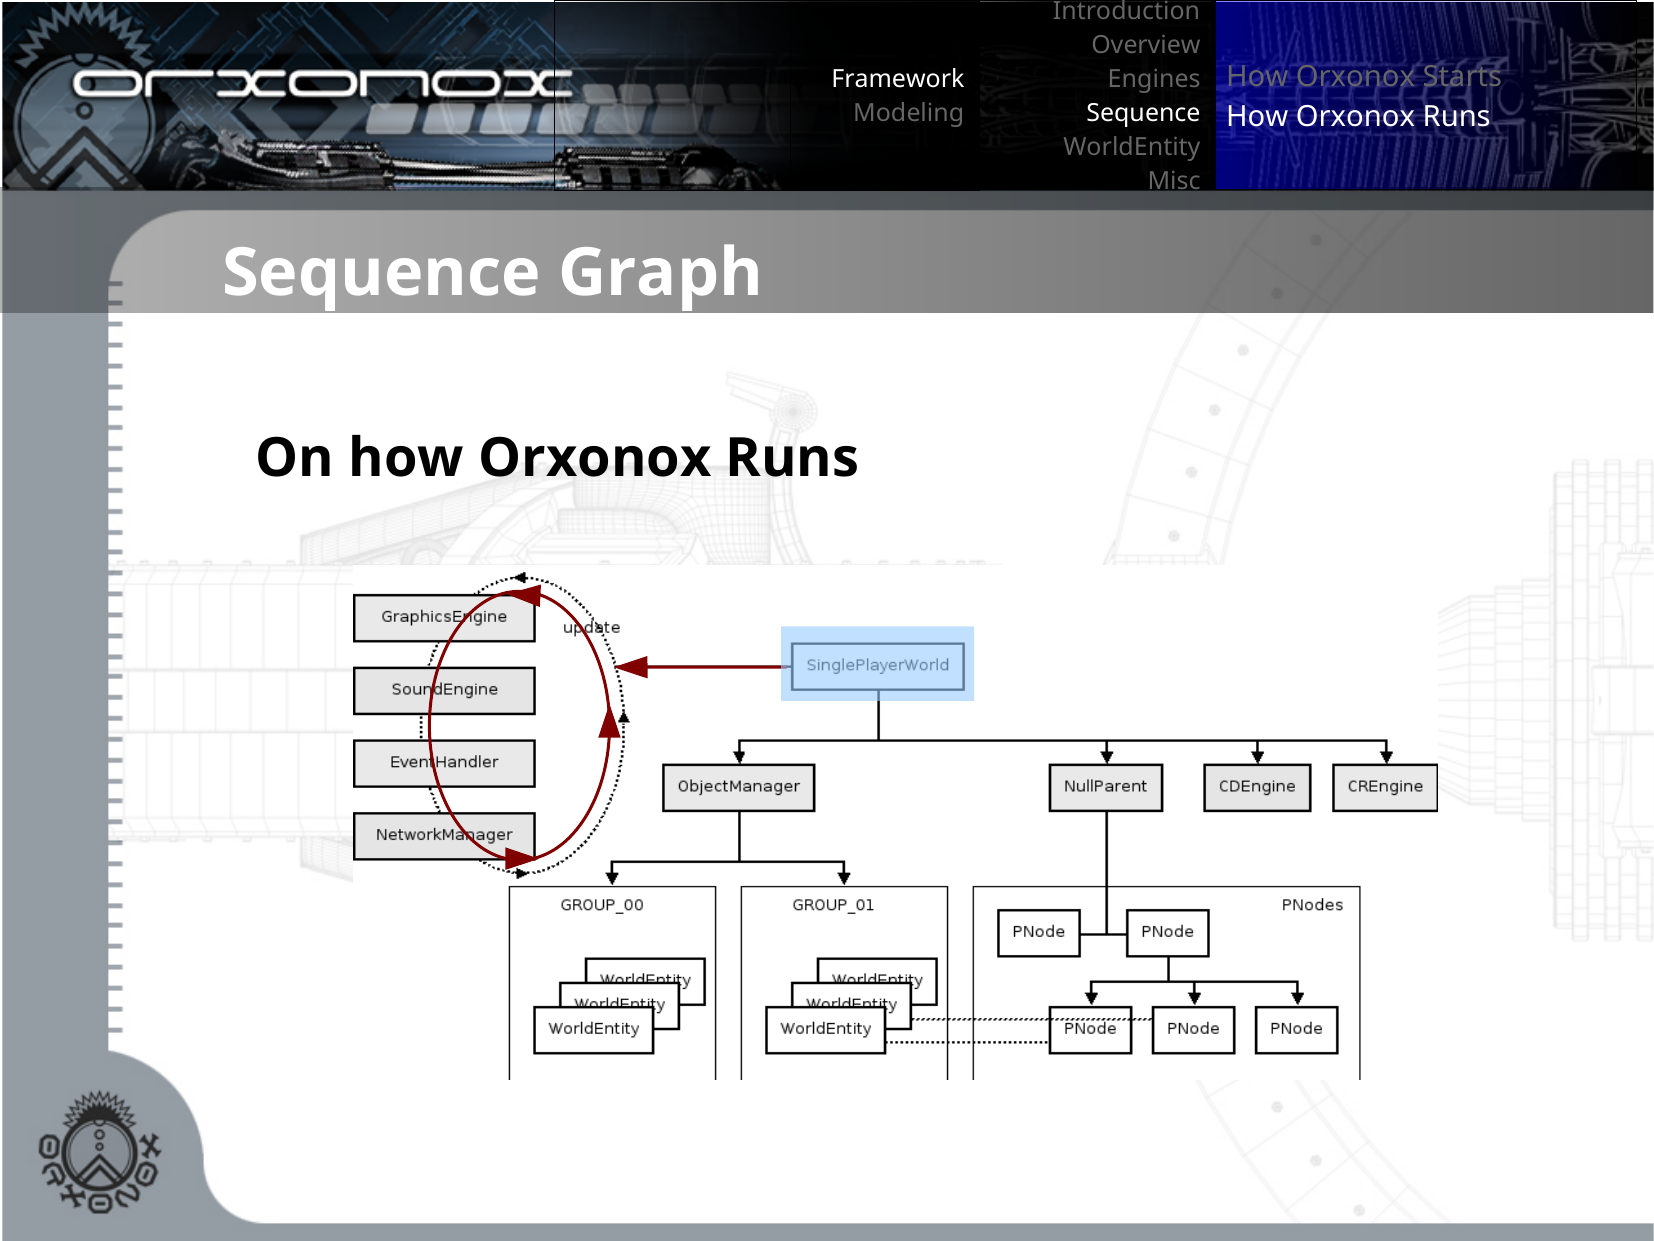

Introduction
Overview
Engines
Sequence
WorldEntity
Misc
How Orxonox Starts
How Orxonox Runs
Framework
Modeling
Sequence Graph
On how Orxonox Runs